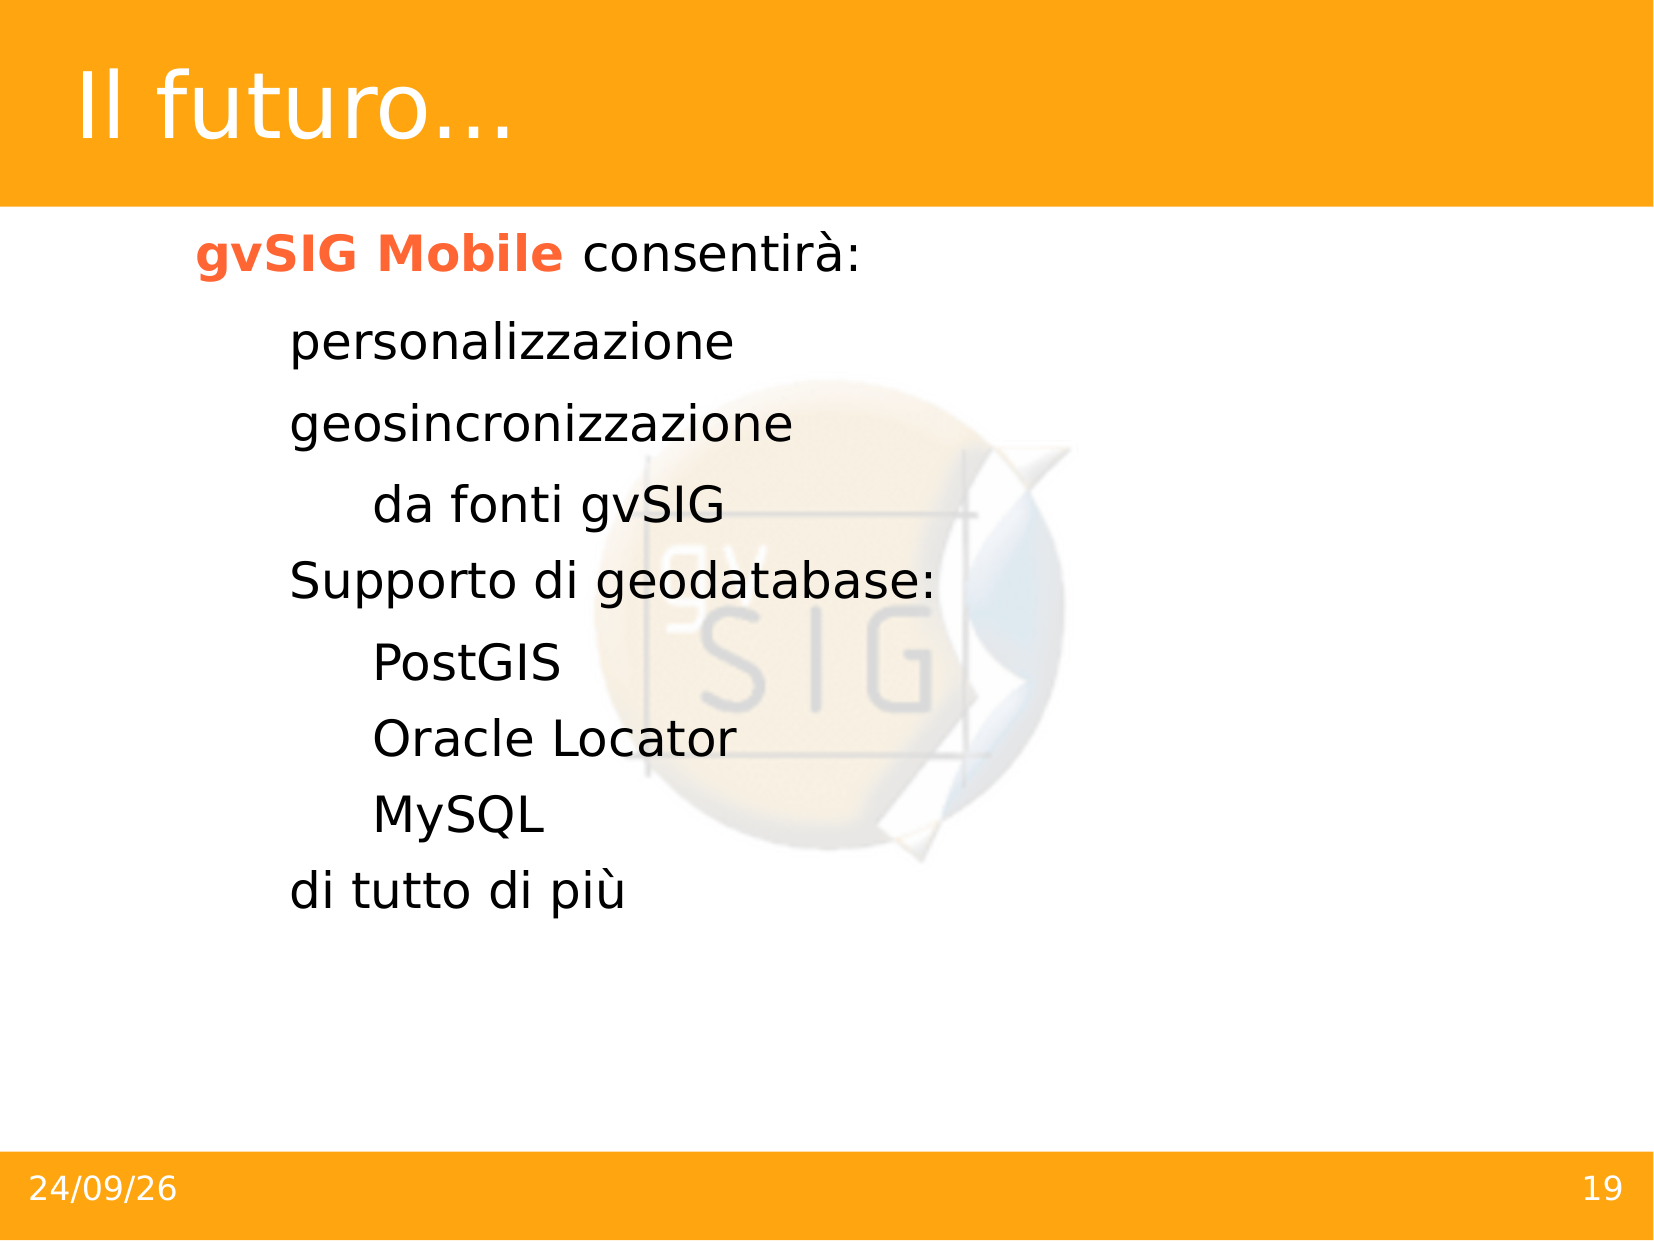

# Il futuro...
gvSIG Mobile consentirà:
personalizzazione
geosincronizzazione
da fonti gvSIG
Supporto di geodatabase:
PostGIS
Oracle Locator
MySQL
di tutto di più
19